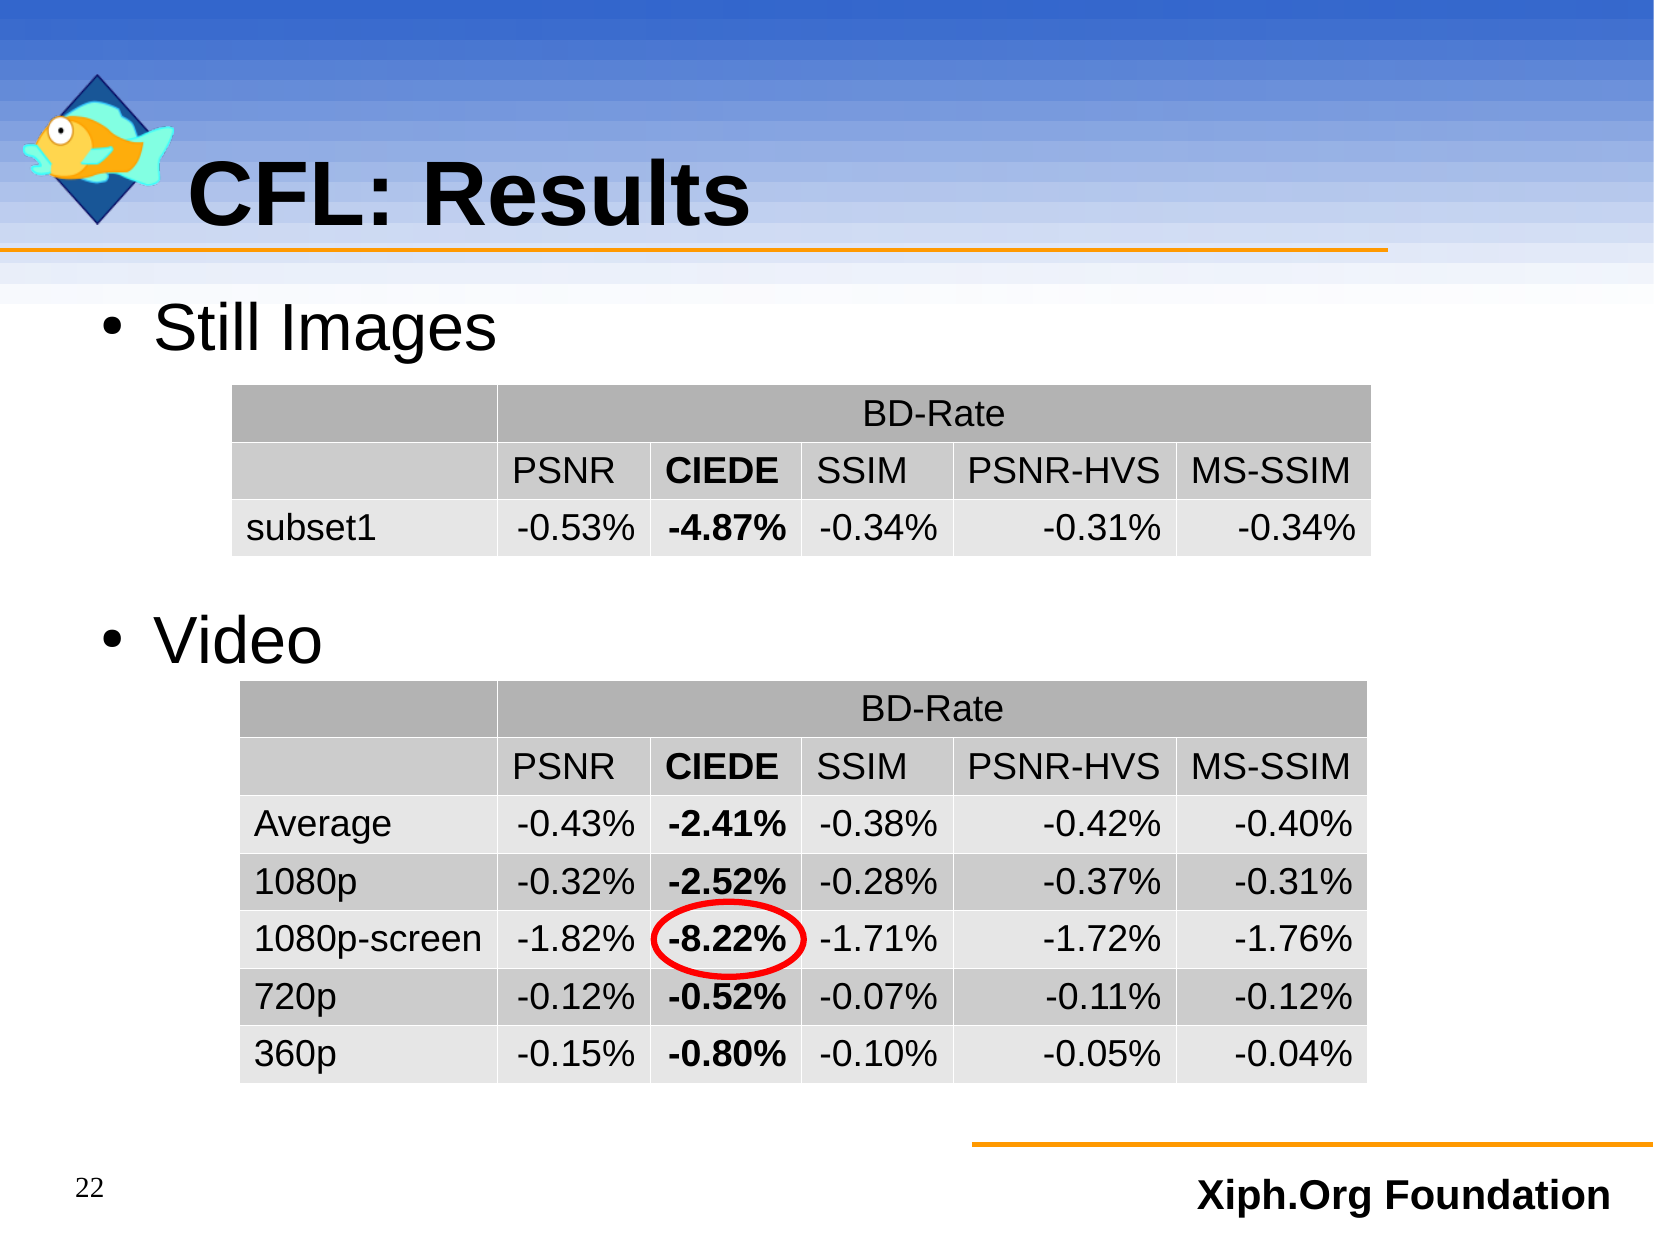

# CFL: Results
Still Images
Video
| | BD-Rate | | | | |
| --- | --- | --- | --- | --- | --- |
| | PSNR | CIEDE | SSIM | PSNR-HVS | MS-SSIM |
| subset1 | -0.53% | -4.87% | -0.34% | -0.31% | -0.34% |
| | BD-Rate | | | | |
| --- | --- | --- | --- | --- | --- |
| | PSNR | CIEDE | SSIM | PSNR-HVS | MS-SSIM |
| Average | -0.43% | -2.41% | -0.38% | -0.42% | -0.40% |
| 1080p | -0.32% | -2.52% | -0.28% | -0.37% | -0.31% |
| 1080p-screen | -1.82% | -8.22% | -1.71% | -1.72% | -1.76% |
| 720p | -0.12% | -0.52% | -0.07% | -0.11% | -0.12% |
| 360p | -0.15% | -0.80% | -0.10% | -0.05% | -0.04% |
22